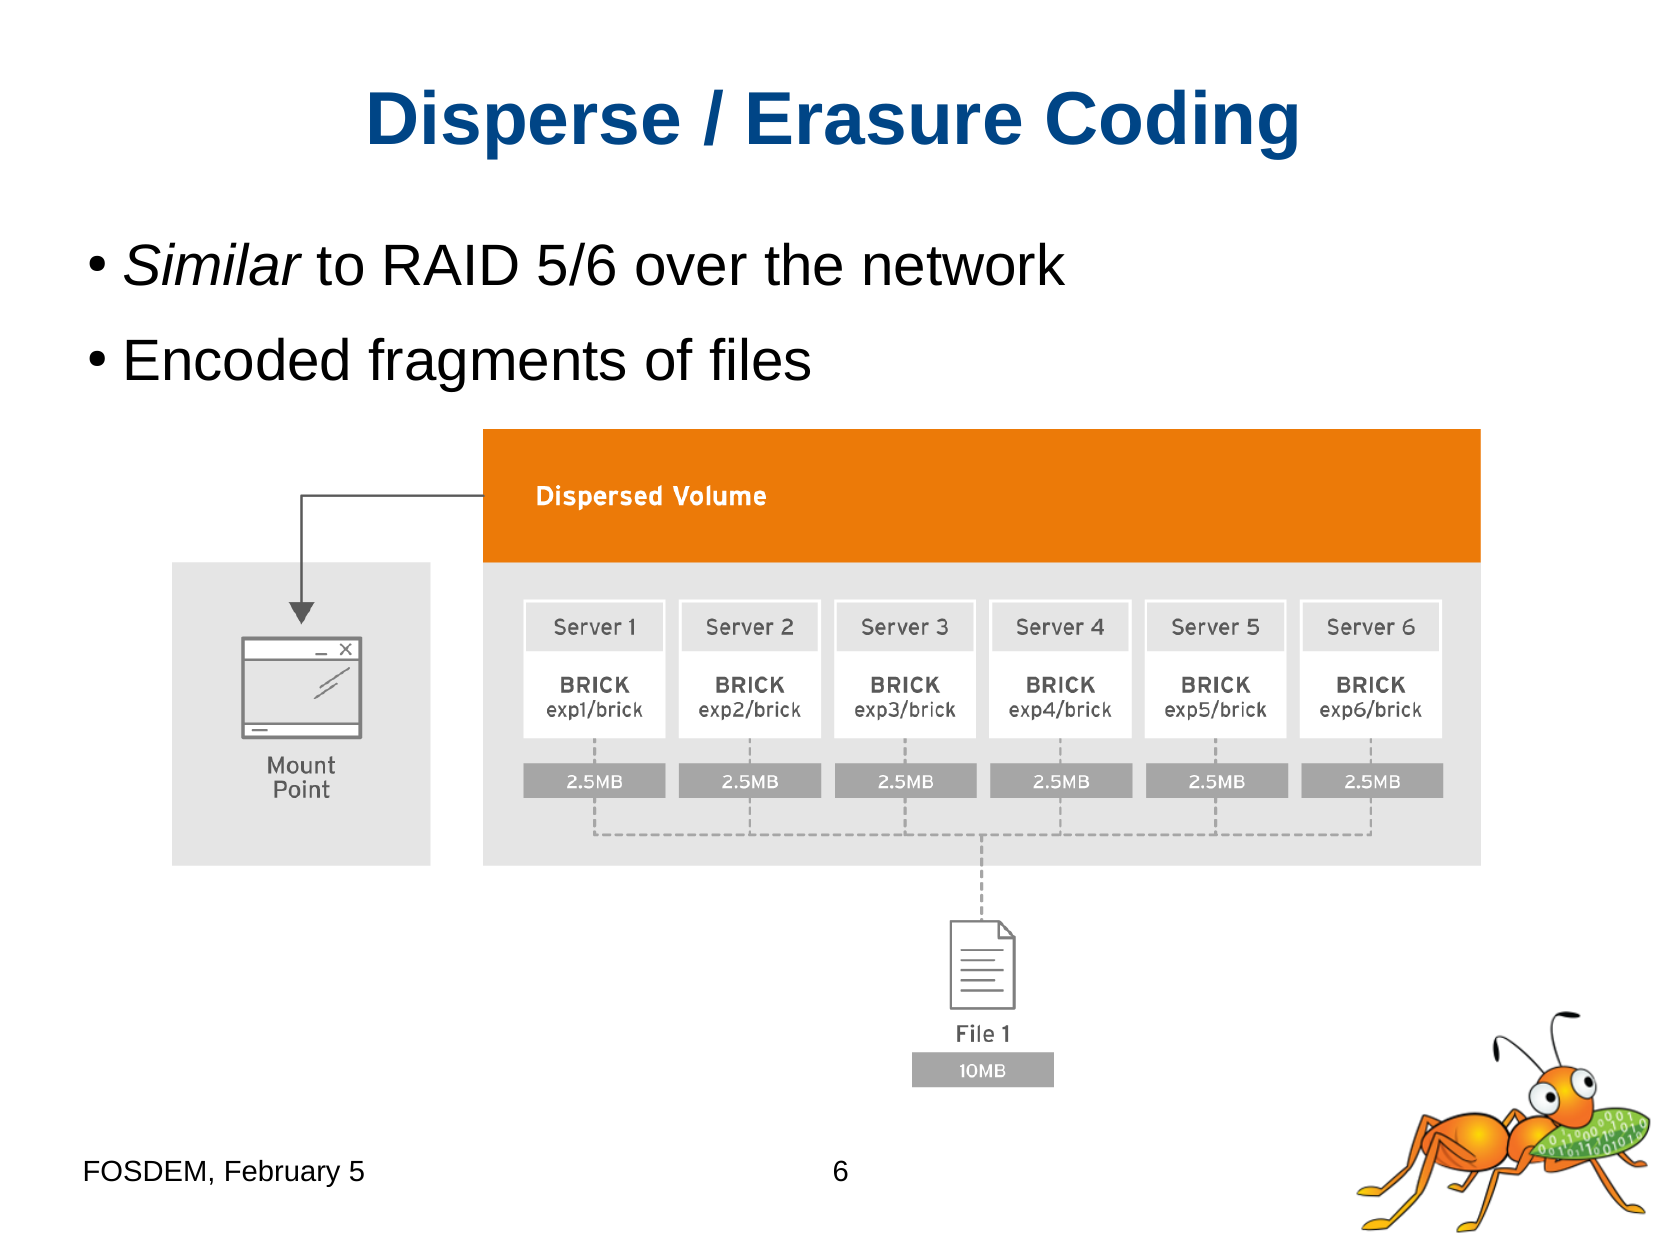

# Disperse / Erasure Coding
Similar to RAID 5/6 over the network
Encoded fragments of files
FOSDEM, 5 February 2017
6